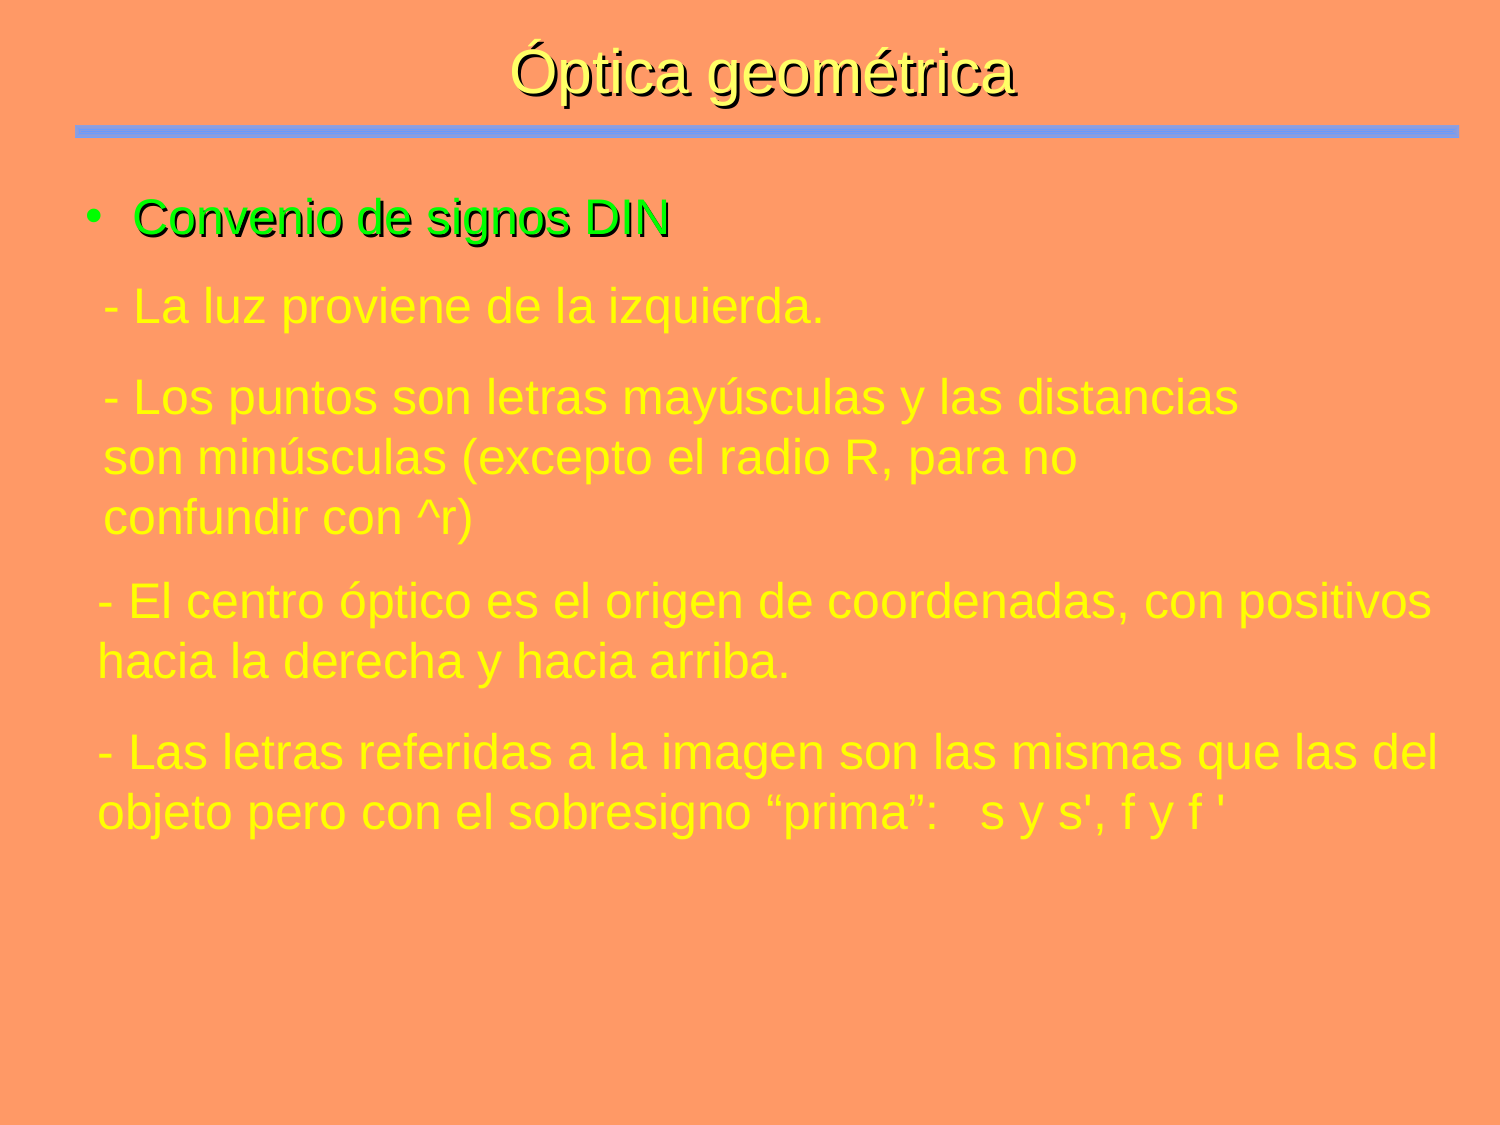

Óptica geométrica
Convenio de signos DIN
- La luz proviene de la izquierda.
- Los puntos son letras mayúsculas y las distancias son minúsculas (excepto el radio R, para no confundir con ^r)
- El centro óptico es el origen de coordenadas, con positivos hacia la derecha y hacia arriba.
- Las letras referidas a la imagen son las mismas que las del objeto pero con el sobresigno “prima”: s y s', f y f '